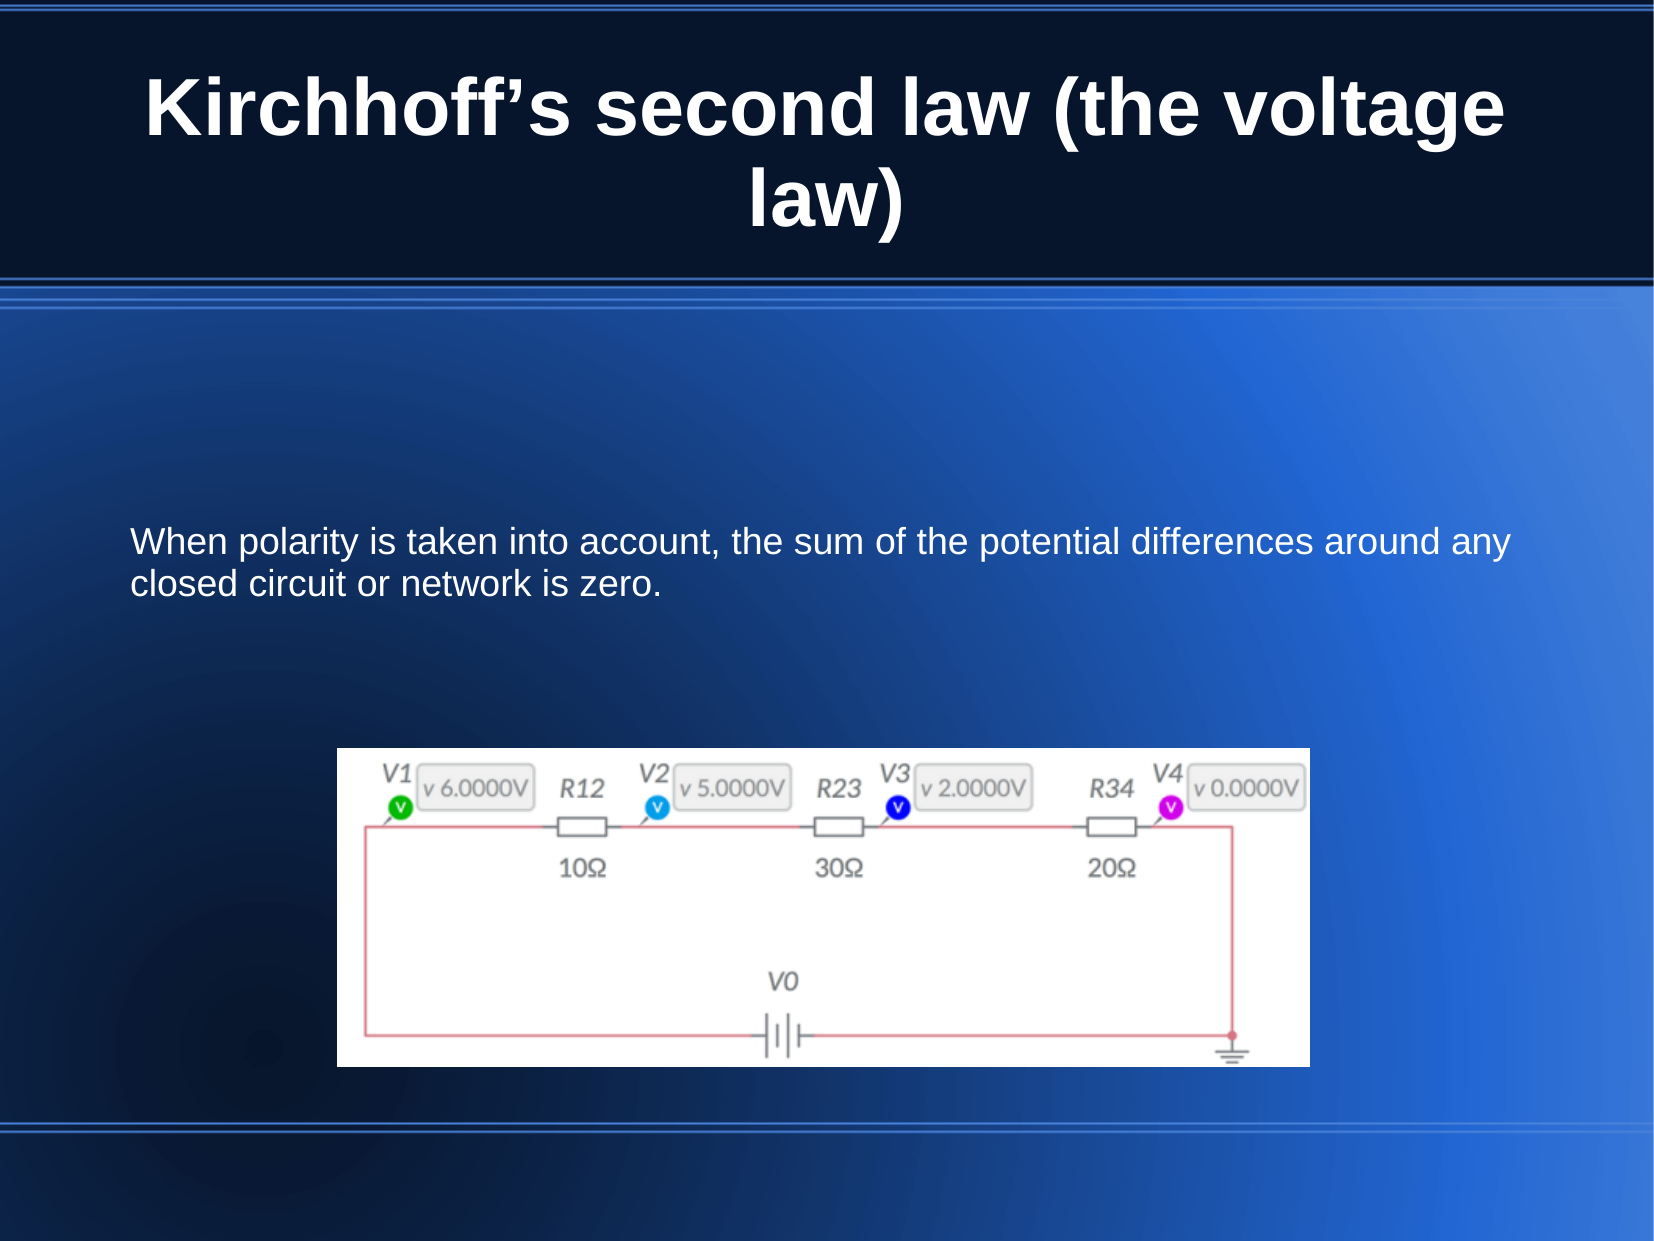

# Kirchhoff’s second law (the voltage law)
When polarity is taken into account, the sum of the potential differences around any
closed circuit or network is zero.